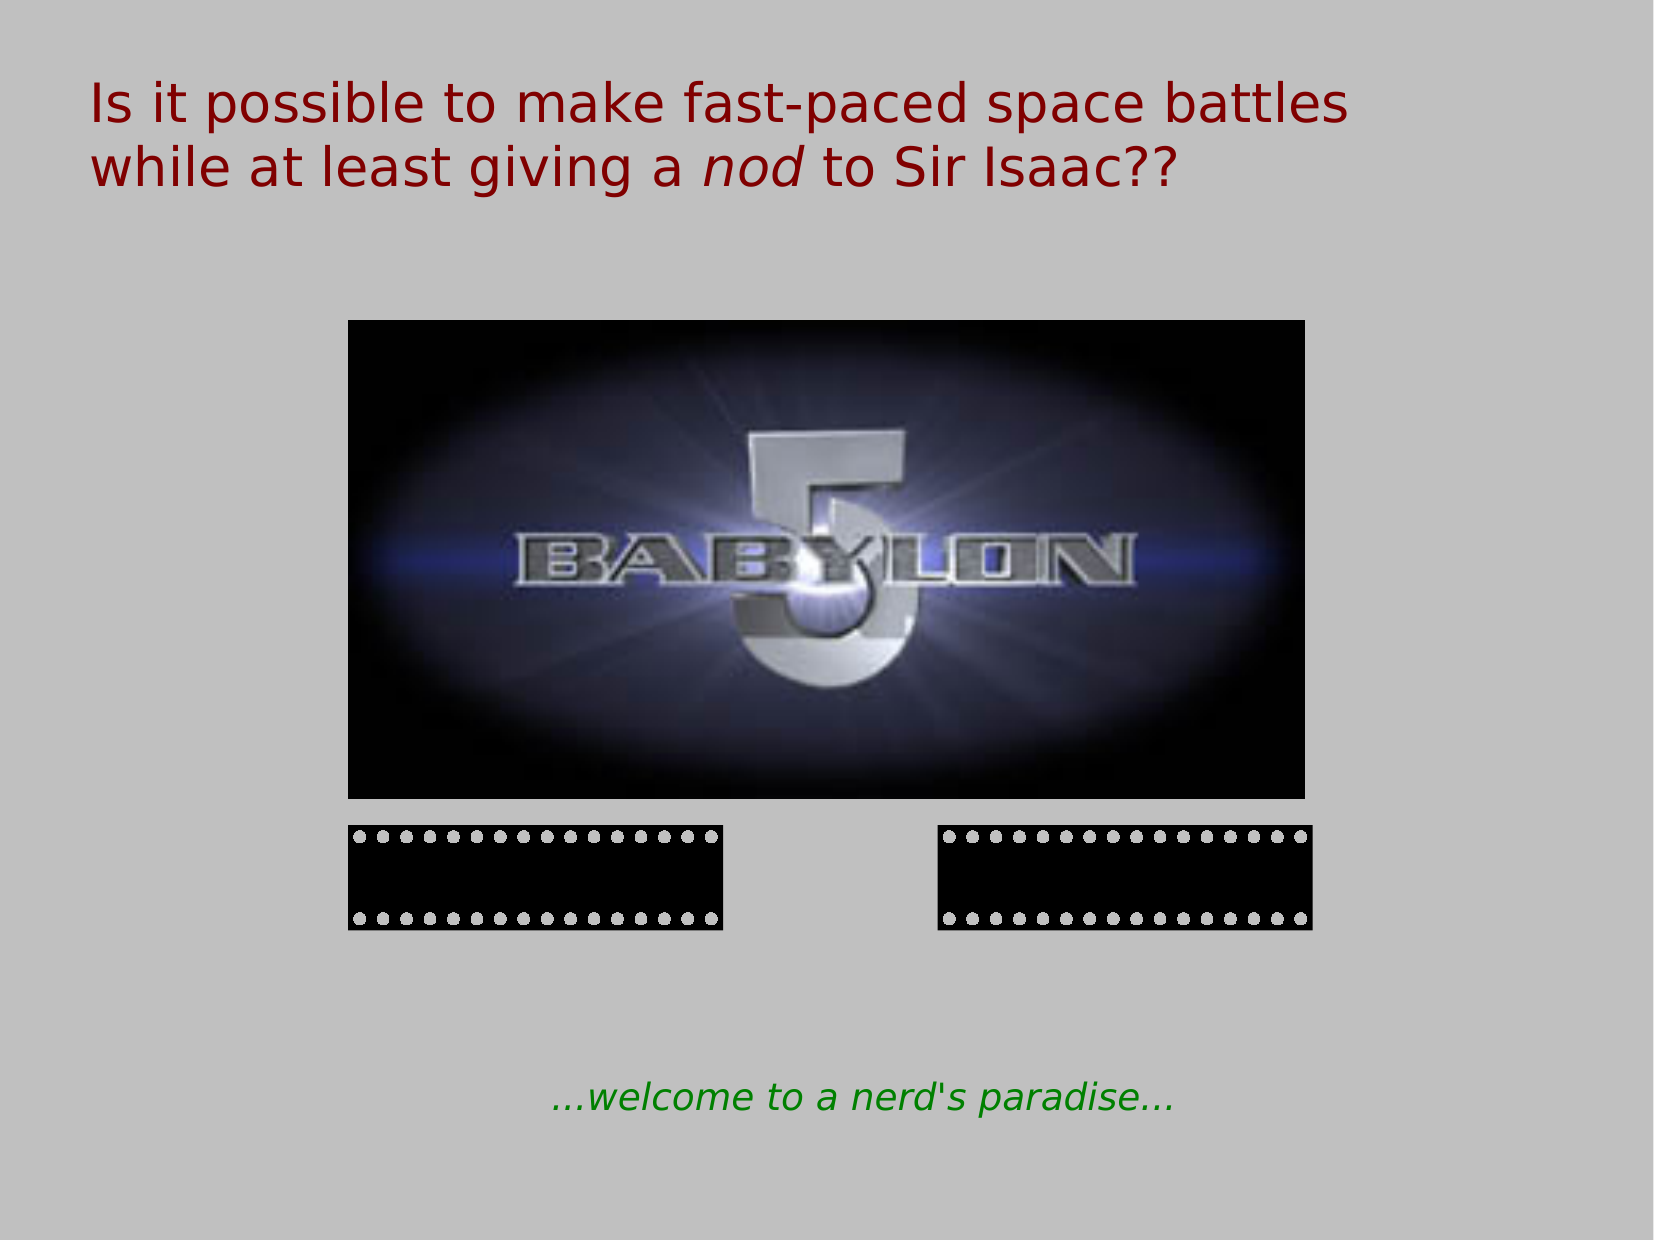

Is it possible to make fast-paced space battles while at least giving a nod to Sir Isaac??
...welcome to a nerd's paradise...